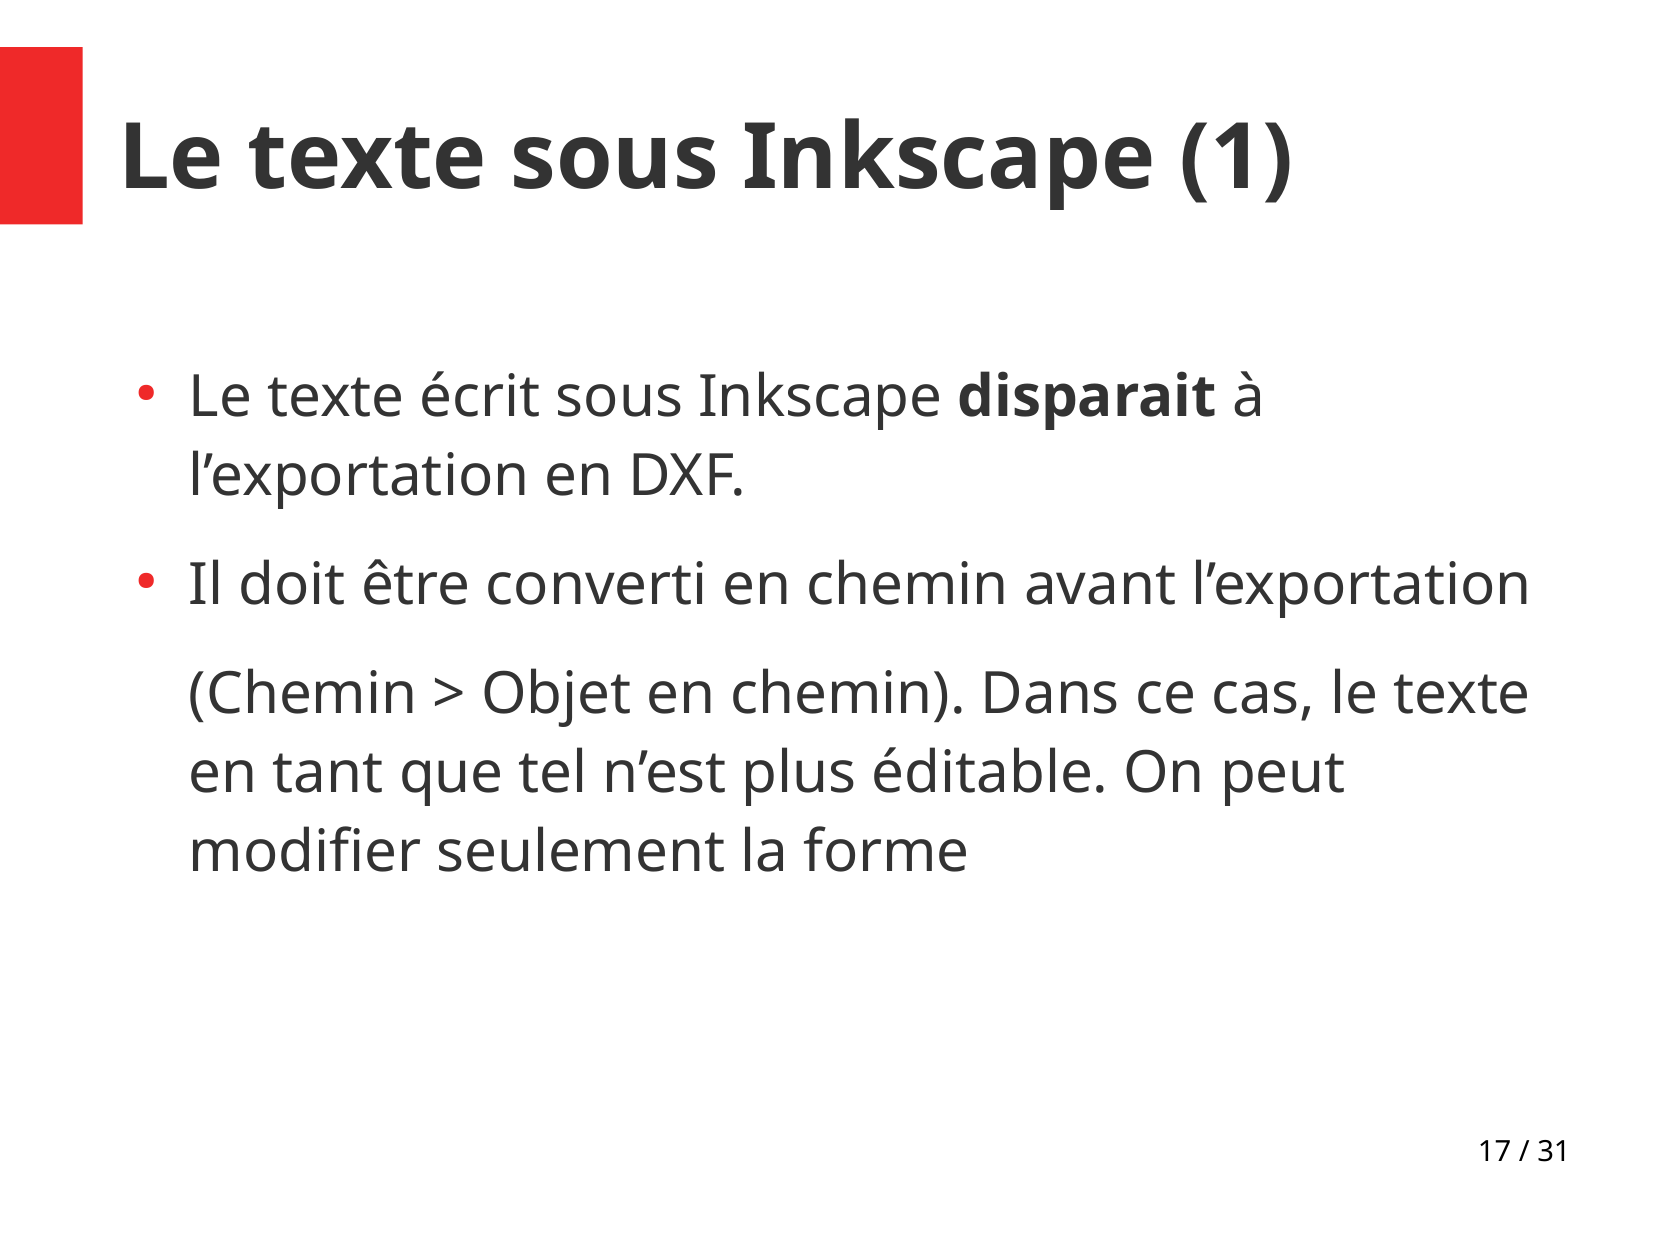

# Le texte sous Inkscape (1)
Le texte écrit sous Inkscape disparait à l’exportation en DXF.
Il doit être converti en chemin avant l’exportation
(Chemin > Objet en chemin). Dans ce cas, le texte en tant que tel n’est plus éditable. On peut modifier seulement la forme
17